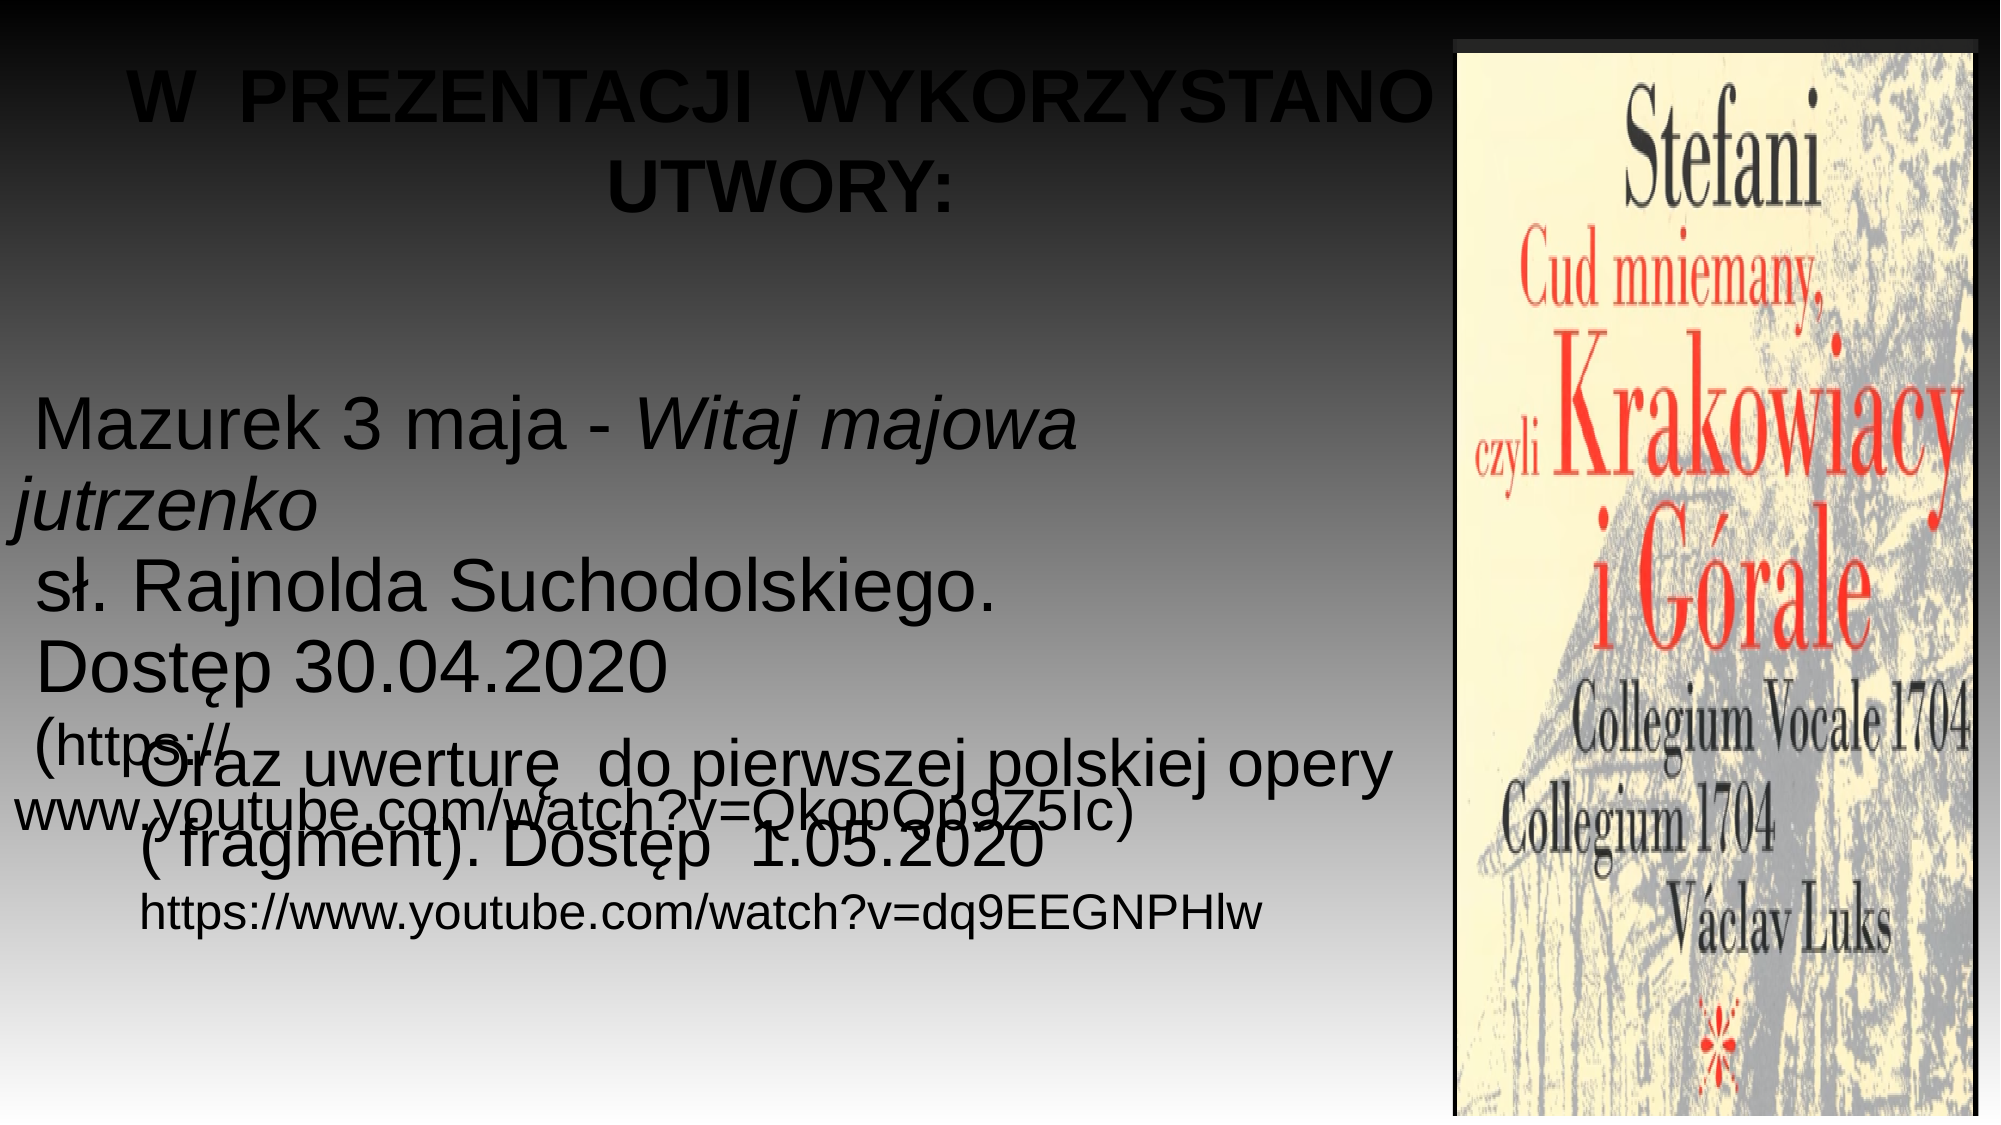

W PREZENTACJI WYKORZYSTANO UTWORY:
# Mazurek 3 maja - Witaj majowa jutrzenko sł. Rajnolda Suchodolskiego. Dostęp 30.04.2020 (https://www.youtube.com/watch?v=QkopQp9Z5Ic)
Oraz uwerturę do pierwszej polskiej opery
( fragment). Dostęp 1.05.2020
https://www.youtube.com/watch?v=dq9EEGNPHlw